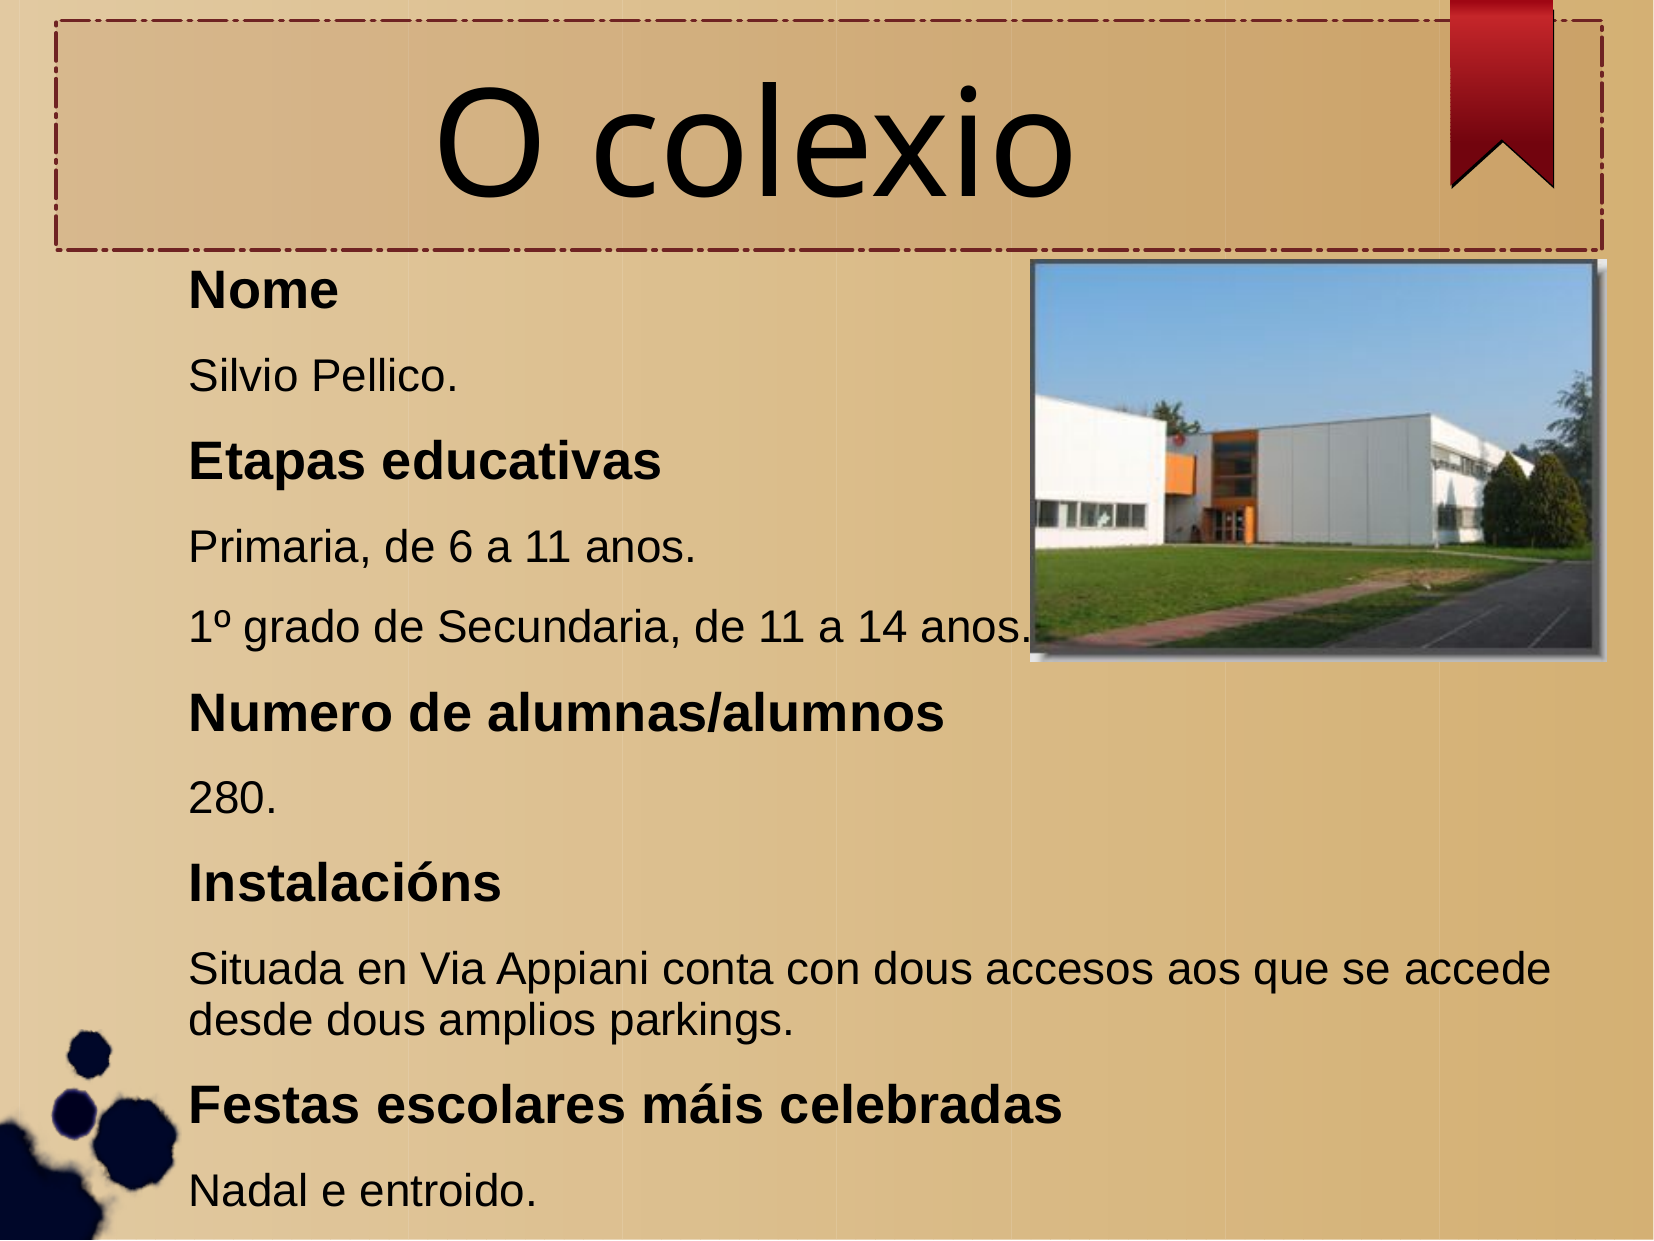

# O colexio
Nome
Silvio Pellico.
Etapas educativas
Primaria, de 6 a 11 anos.
1º grado de Secundaria, de 11 a 14 anos.
Numero de alumnas/alumnos
280.
Instalacións
Situada en Via Appiani conta con dous accesos aos que se accede desde dous amplios parkings.
Festas escolares máis celebradas
Nadal e entroido.